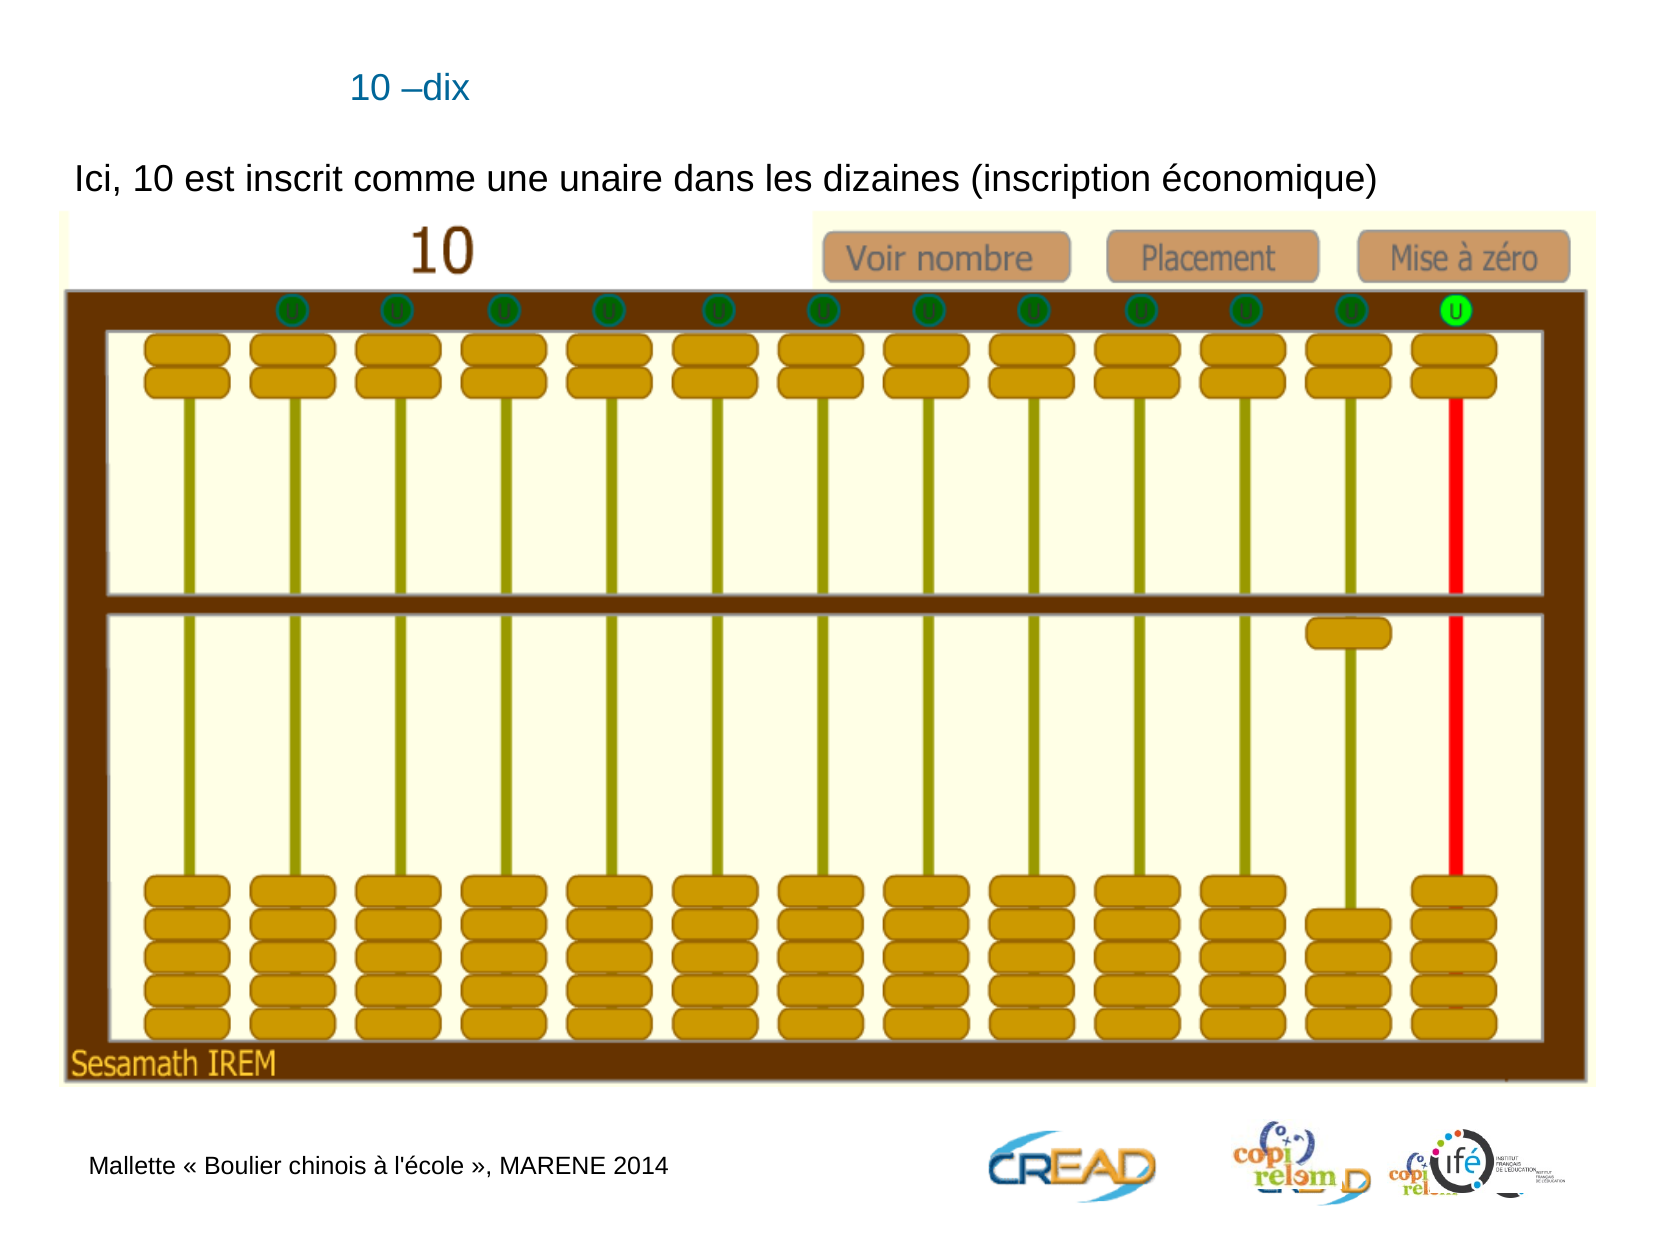

10 –dix
Ici, 10 est inscrit comme une unaire dans les dizaines (inscription économique)